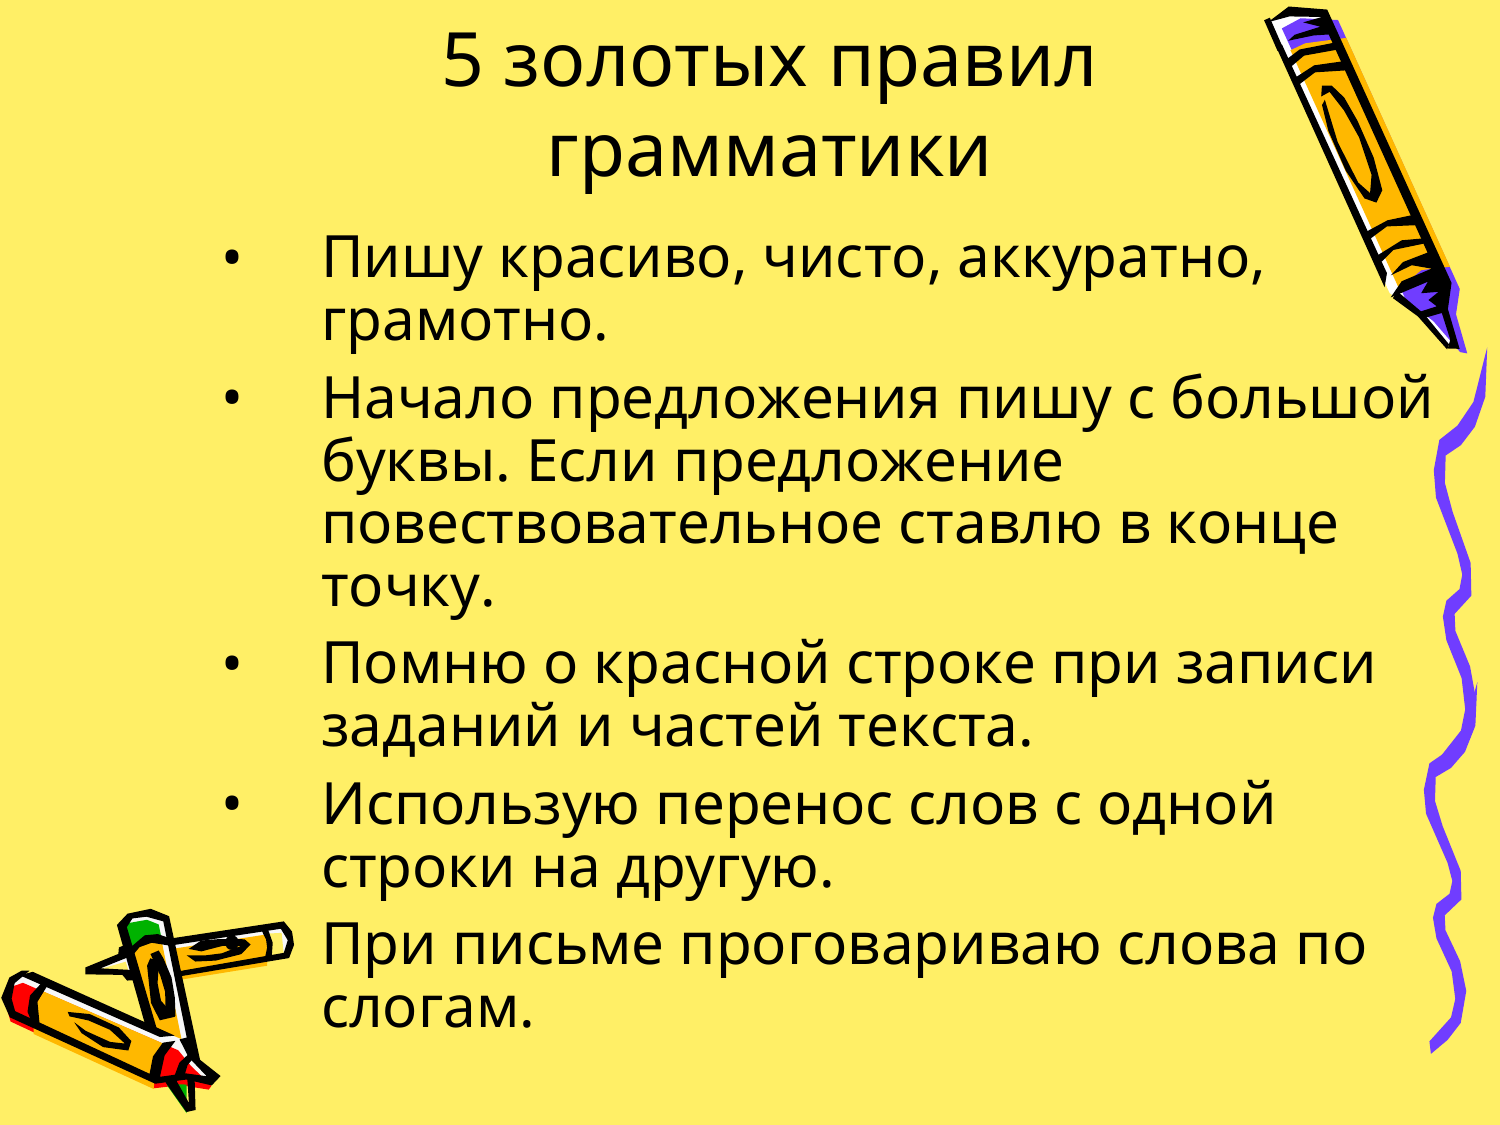

# 5 золотых правил грамматики
Пишу красиво, чисто, аккуратно, грамотно.
Начало предложения пишу с большой буквы. Если предложение повествовательное ставлю в конце точку.
Помню о красной строке при записи заданий и частей текста.
Использую перенос слов с одной строки на другую.
При письме проговариваю слова по слогам.